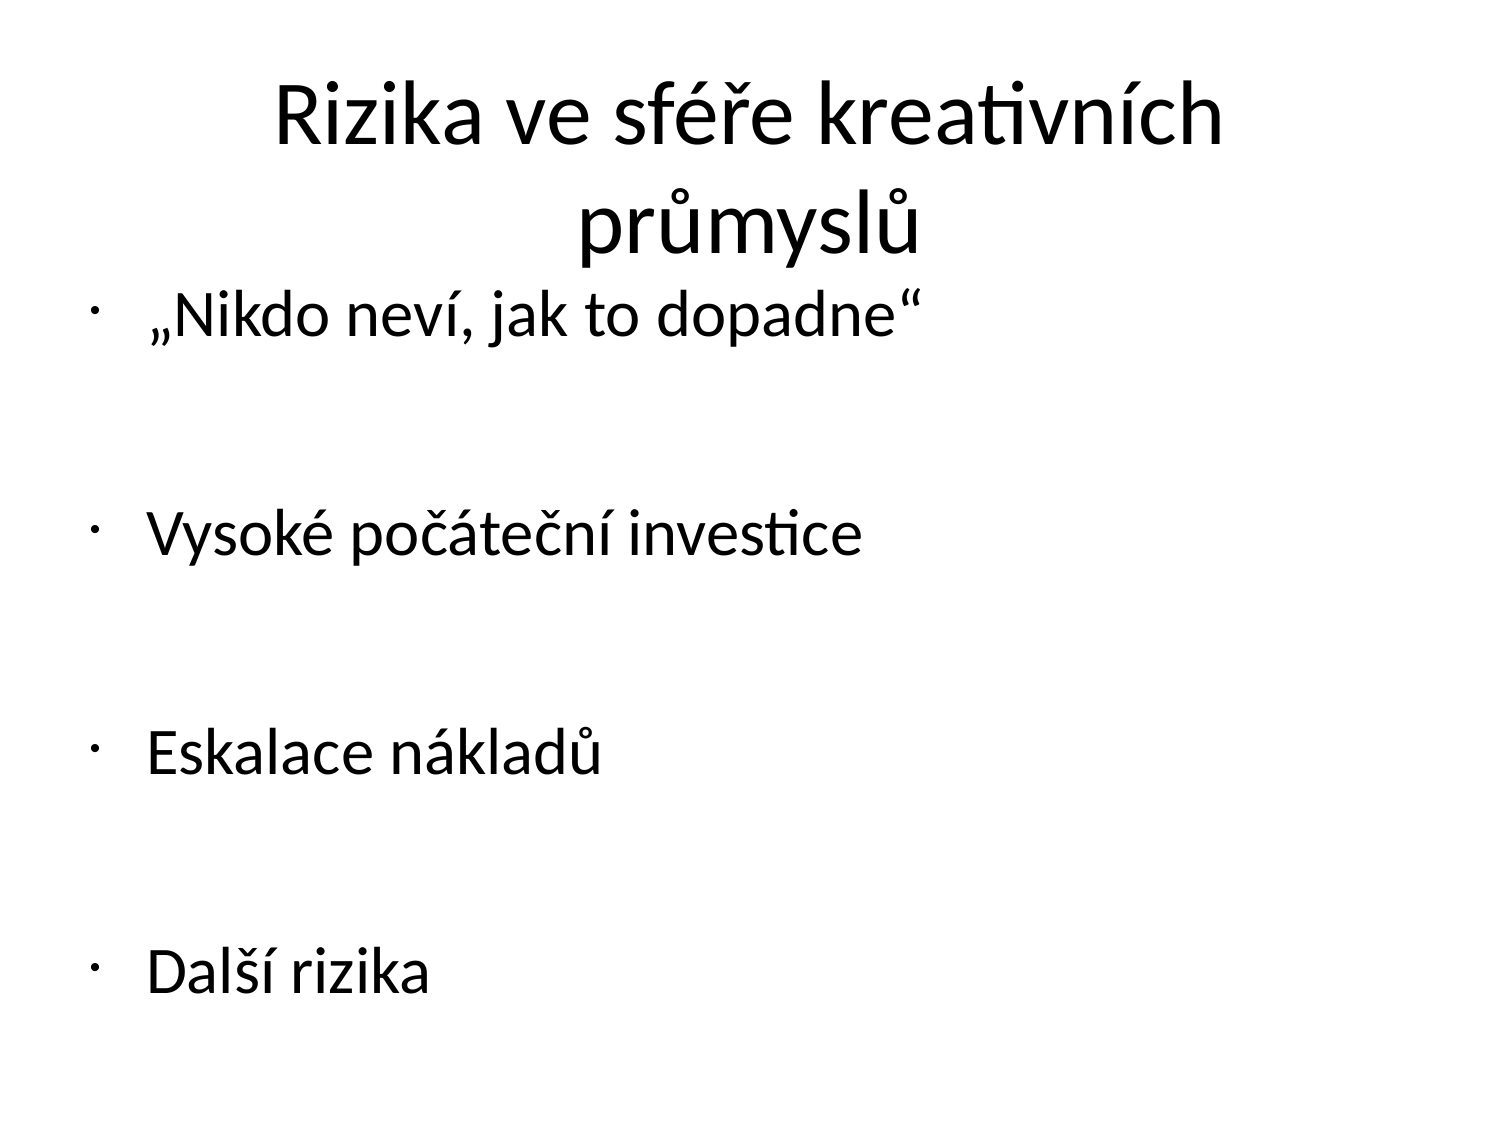

# Rizika ve sféře kreativních průmyslů
„Nikdo neví, jak to dopadne“
Vysoké počáteční investice
Eskalace nákladů
Další rizika